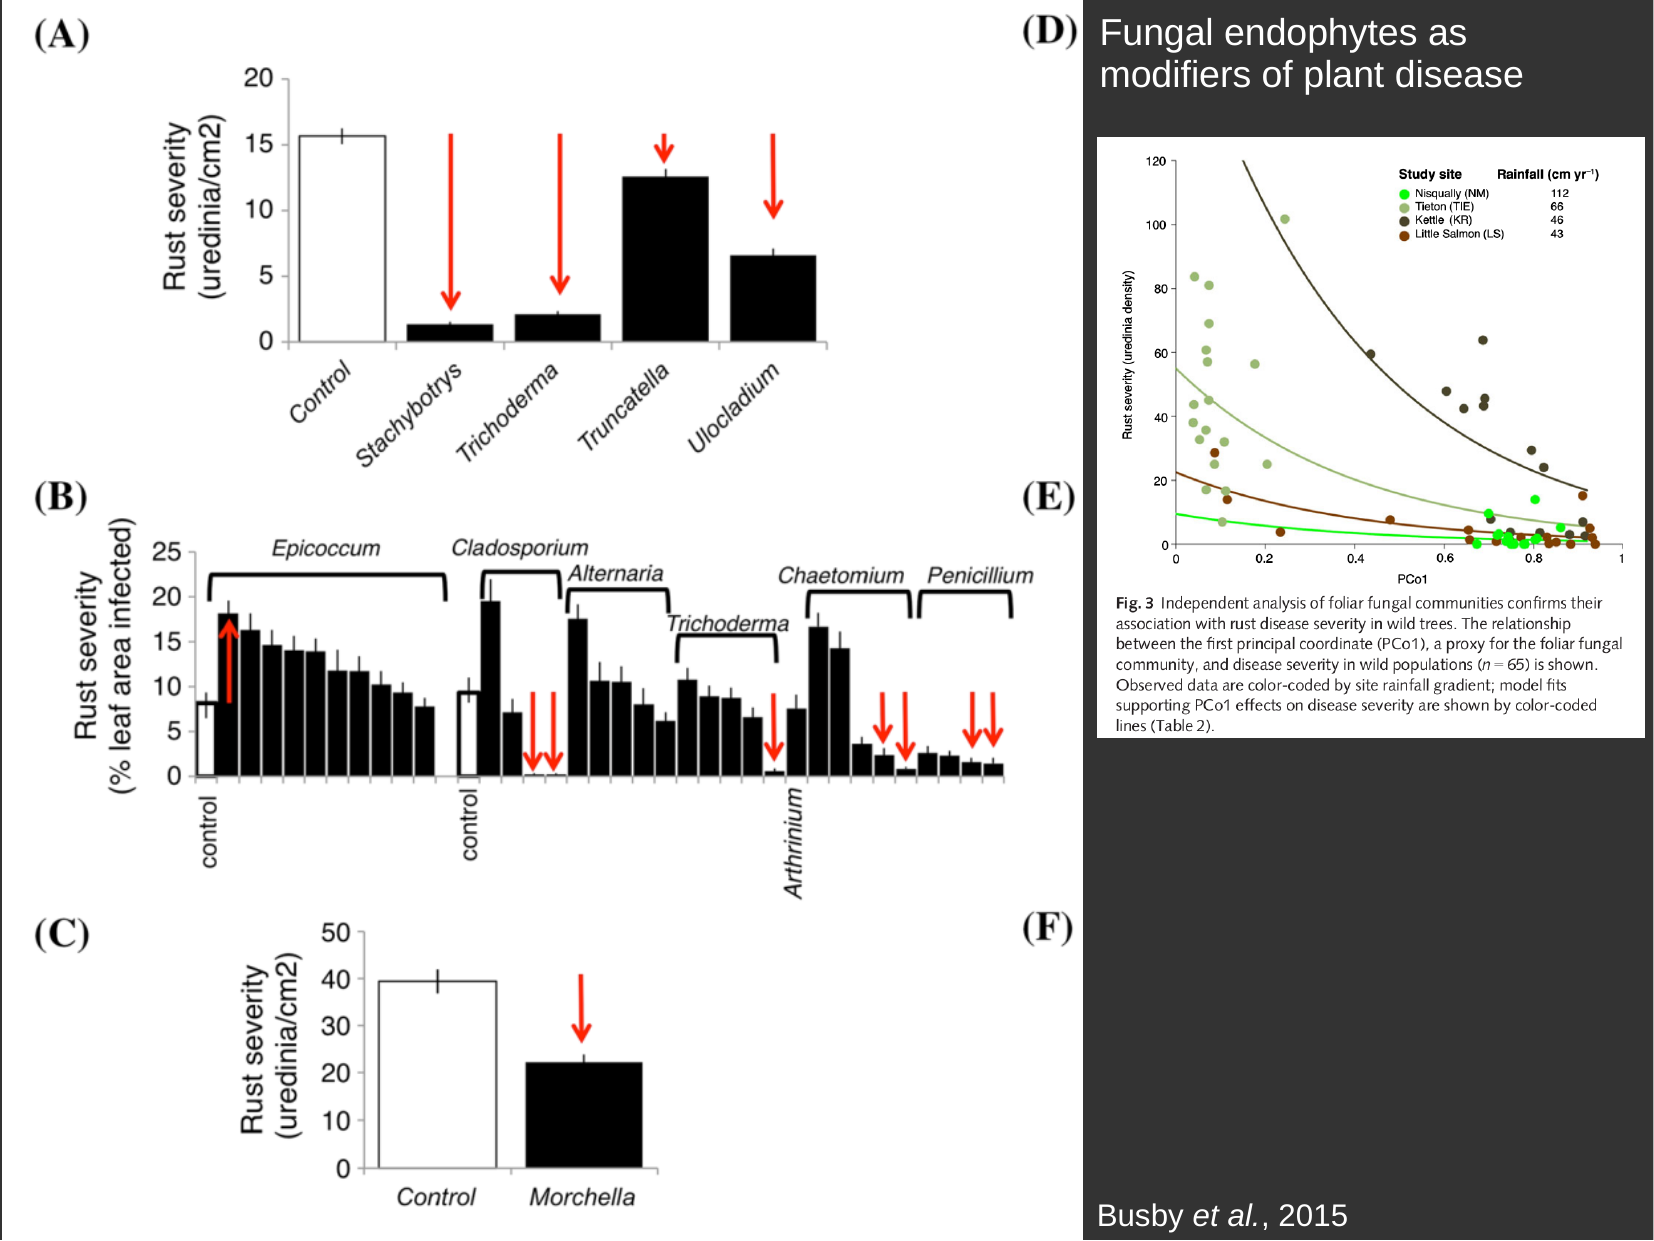

Fungal endophytes as modifiers of plant disease
Busby et al., 2015